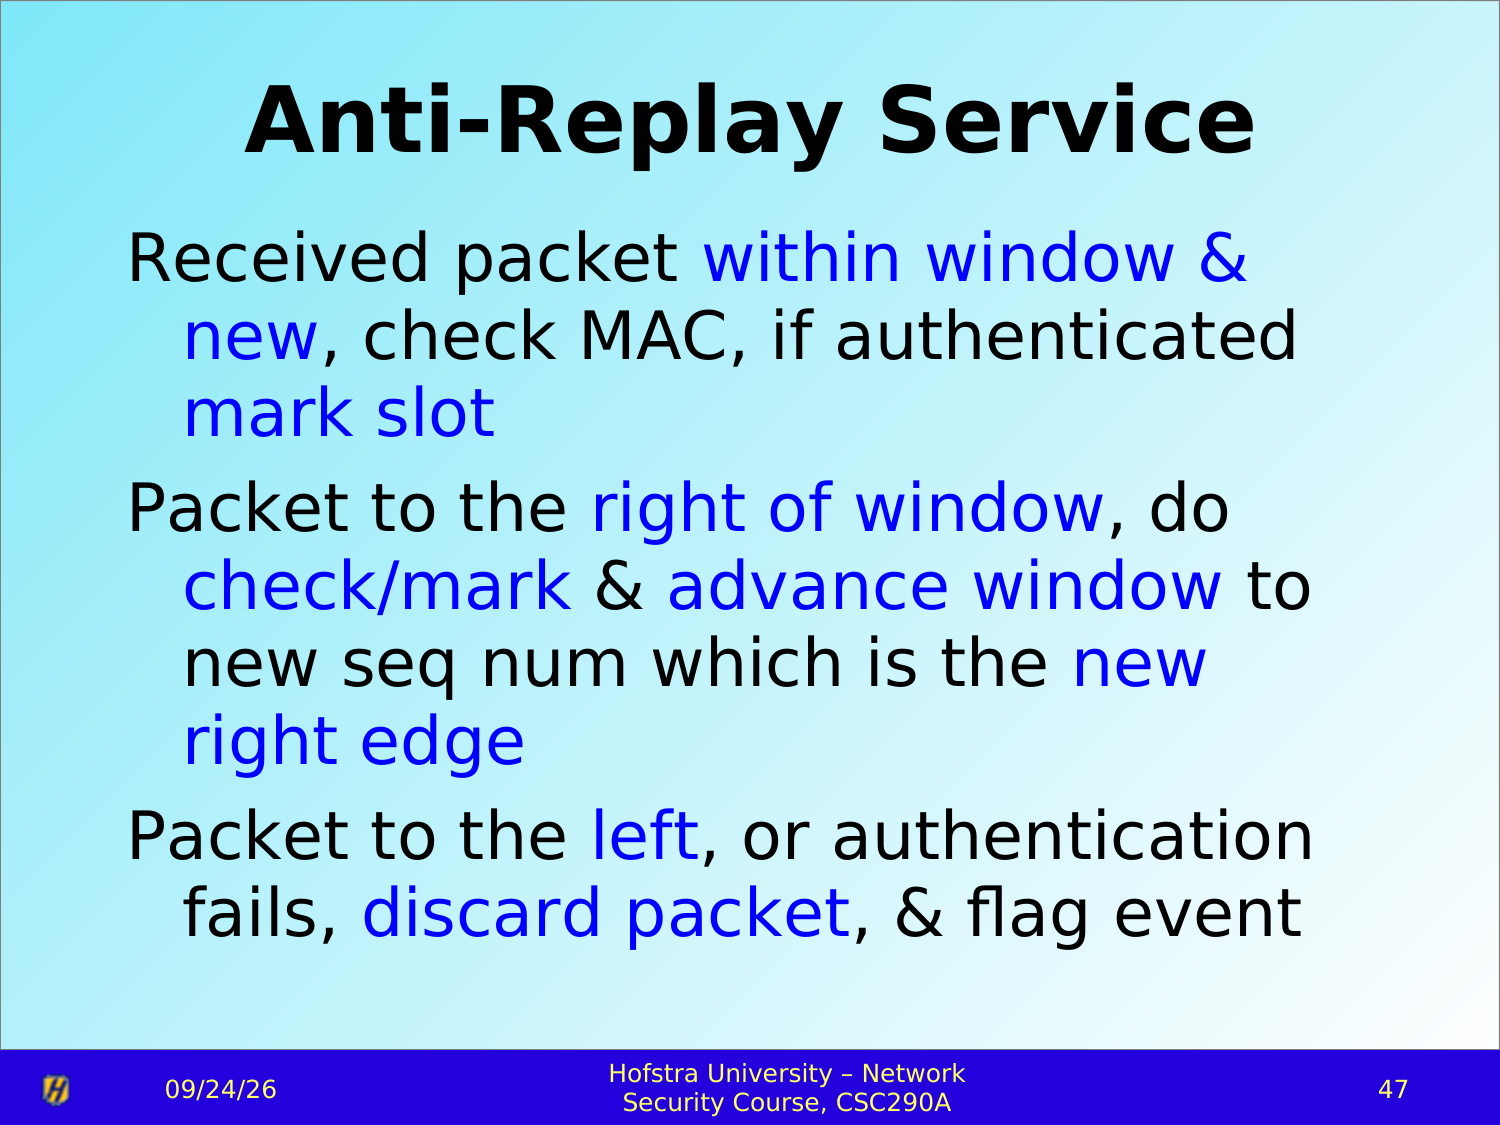

# Anti-Replay Service
Received packet within window & new, check MAC, if authenticated mark slot
Packet to the right of window, do check/mark & advance window to new seq num which is the new right edge
Packet to the left, or authentication fails, discard packet, & flag event
47